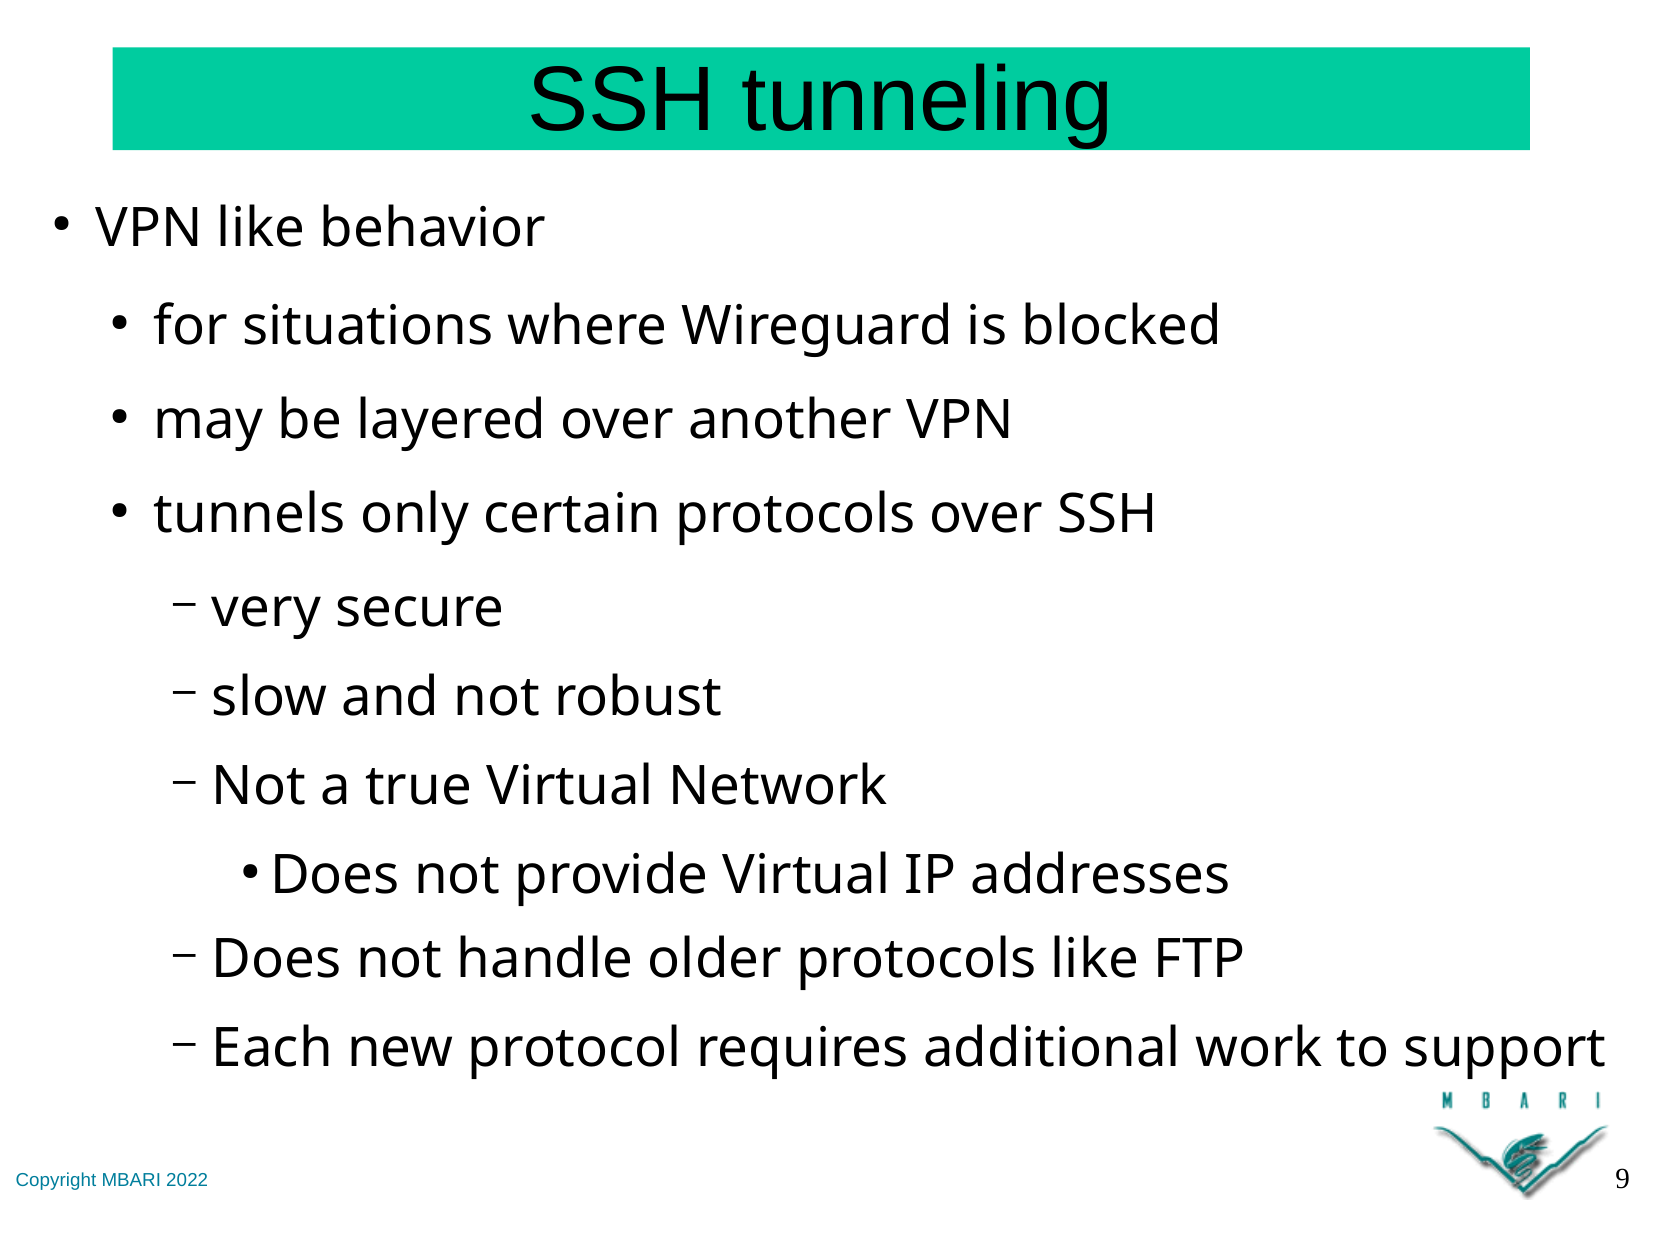

# SSH tunneling
VPN like behavior
for situations where Wireguard is blocked
may be layered over another VPN
tunnels only certain protocols over SSH
very secure
slow and not robust
Not a true Virtual Network
Does not provide Virtual IP addresses
Does not handle older protocols like FTP
Each new protocol requires additional work to support